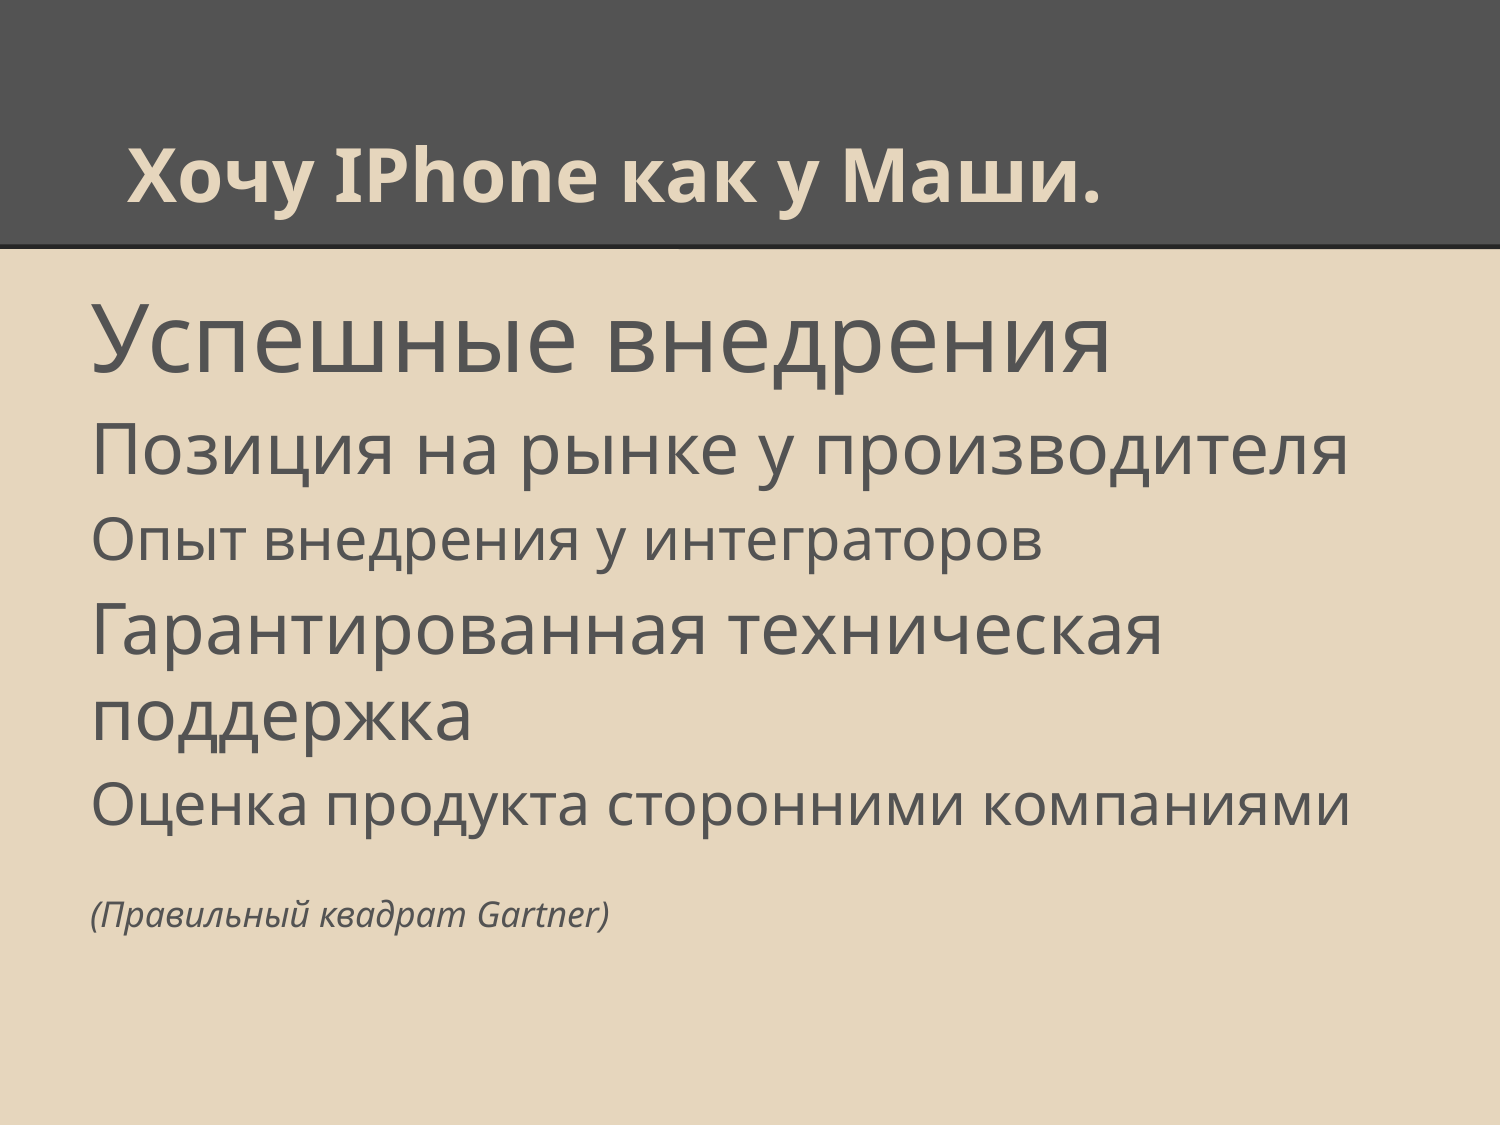

# Хочу IPhone как у Маши.
Успешные внедрения
Позиция на рынке у производителя
Опыт внедрения у интеграторов
Гарантированная техническая поддержка
Оценка продукта сторонними компаниями
(Правильный квадрат Gartner)